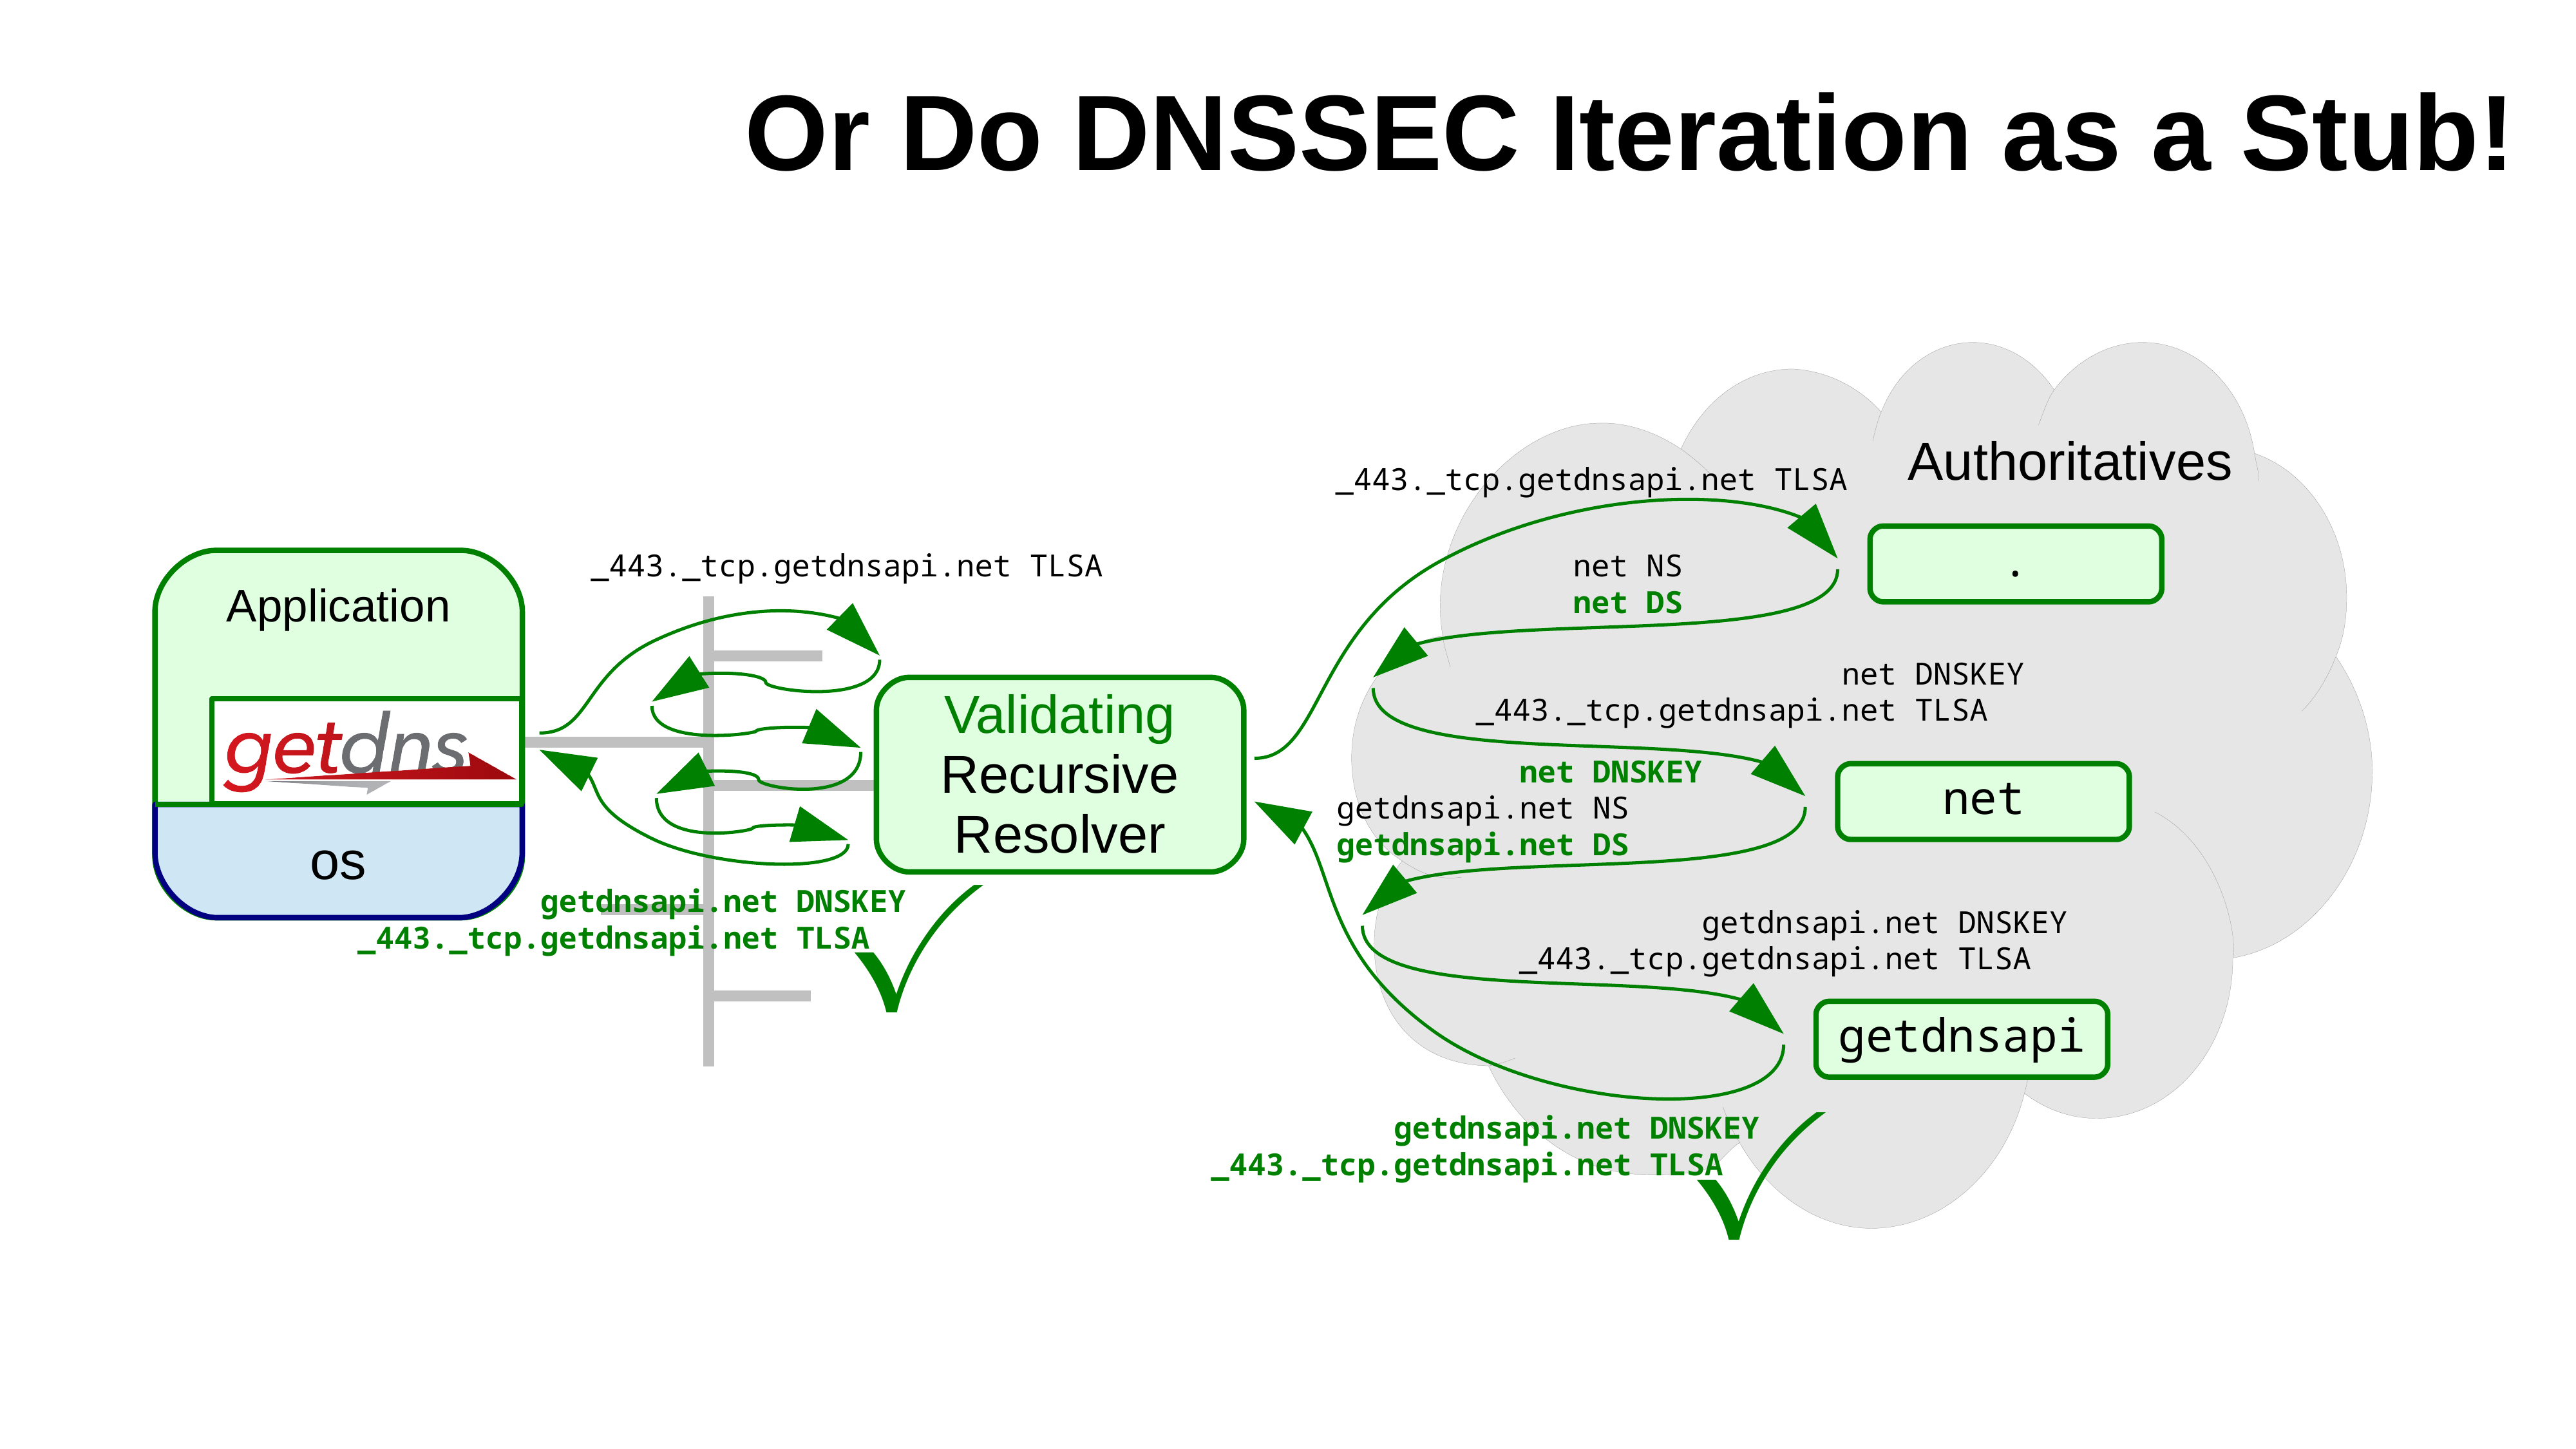

# Or Do DNSSEC Iteration as a Stub!